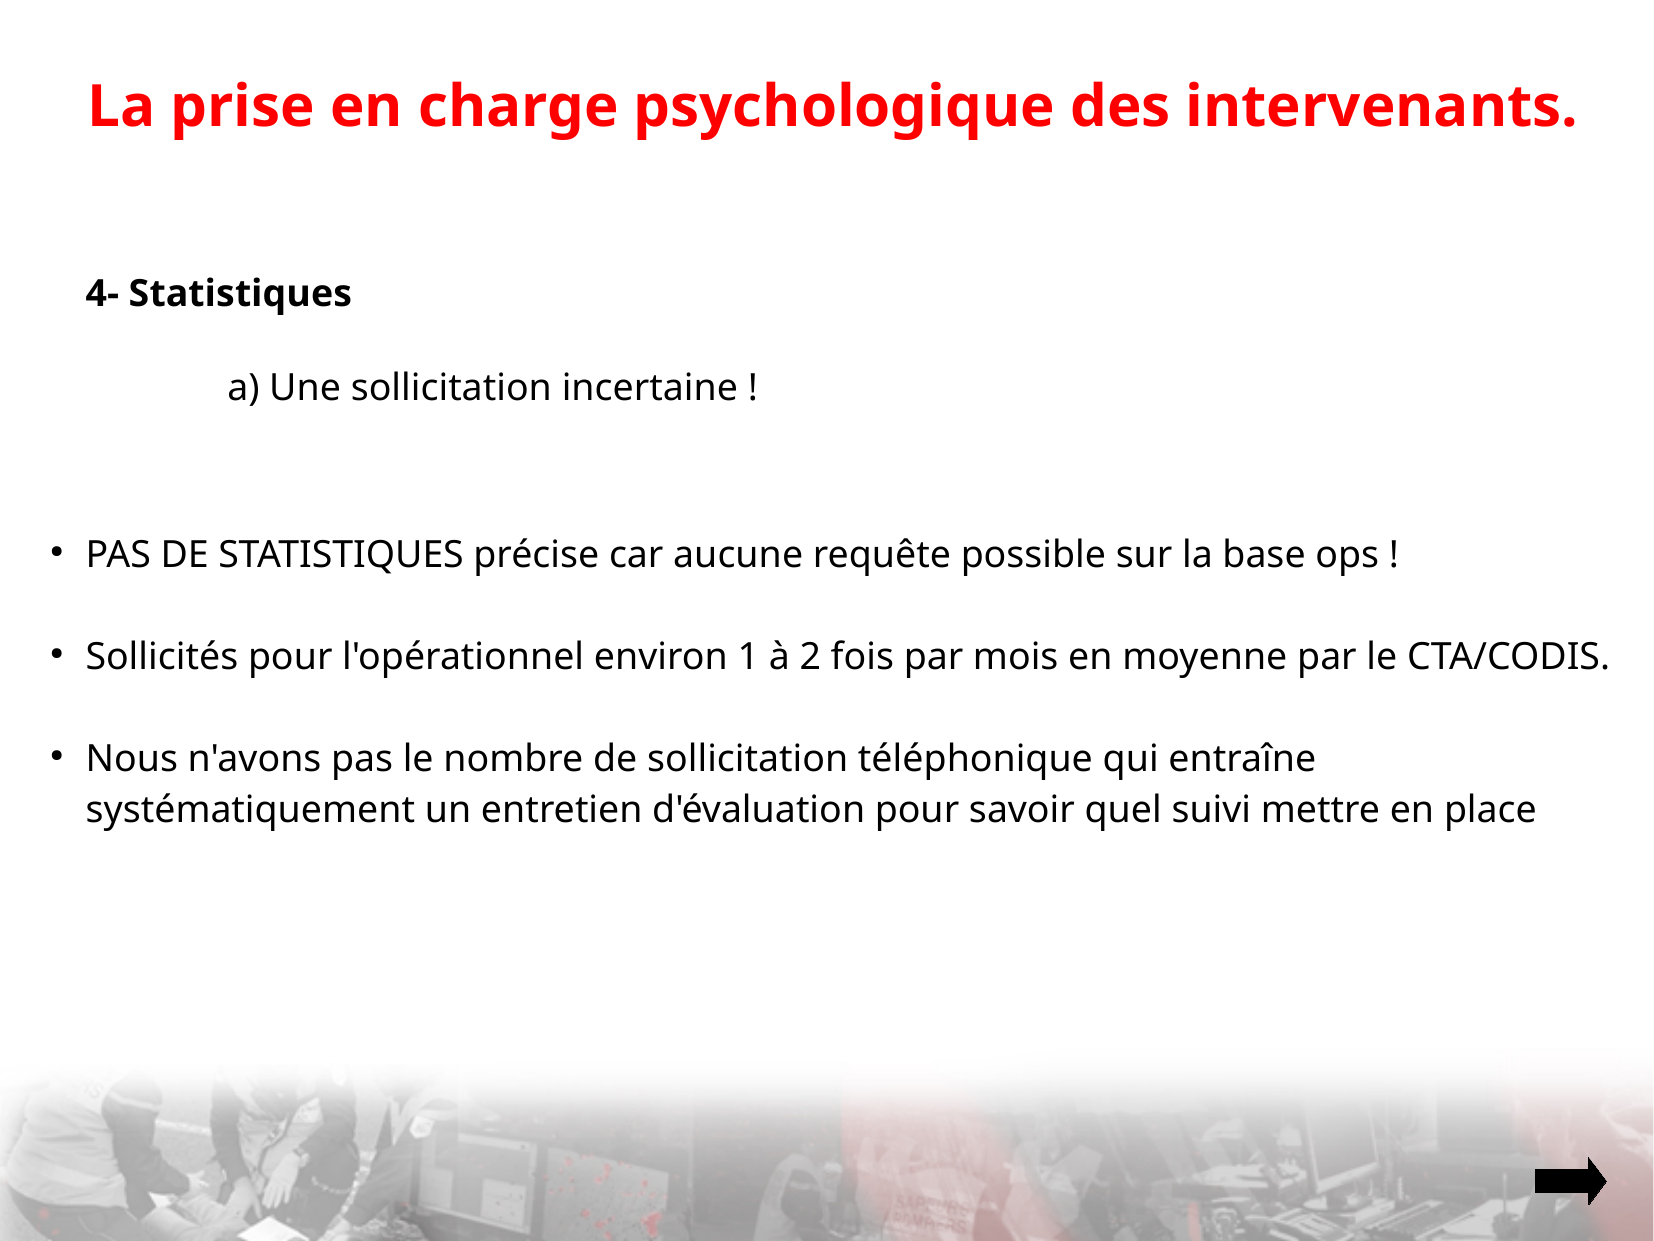

# La prise en charge psychologique des intervenants.
4- Statistiques
a) Une sollicitation incertaine !
PAS DE STATISTIQUES précise car aucune requête possible sur la base ops !
Sollicités pour l'opérationnel environ 1 à 2 fois par mois en moyenne par le CTA/CODIS.
Nous n'avons pas le nombre de sollicitation téléphonique qui entraîne systématiquement un entretien d'évaluation pour savoir quel suivi mettre en place